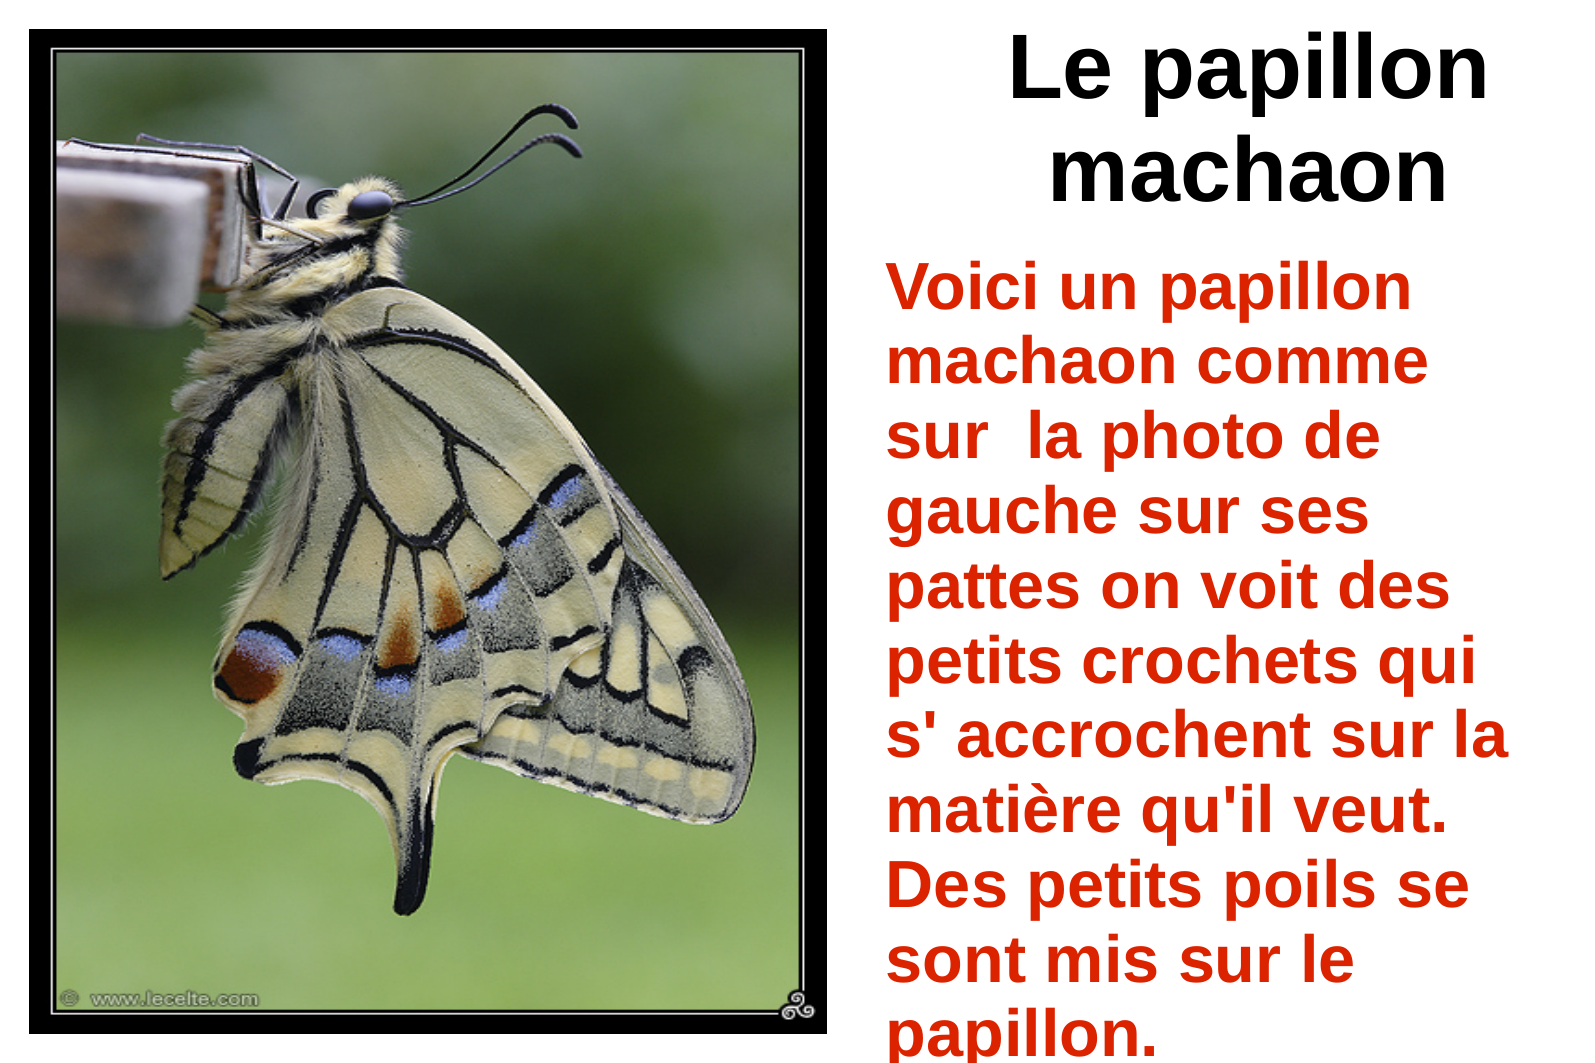

# Le papillon machaon
Voici un papillon machaon comme sur la photo de gauche sur ses pattes on voit des petits crochets qui s' accrochent sur la matière qu'il veut. Des petits poils se sont mis sur le papillon.